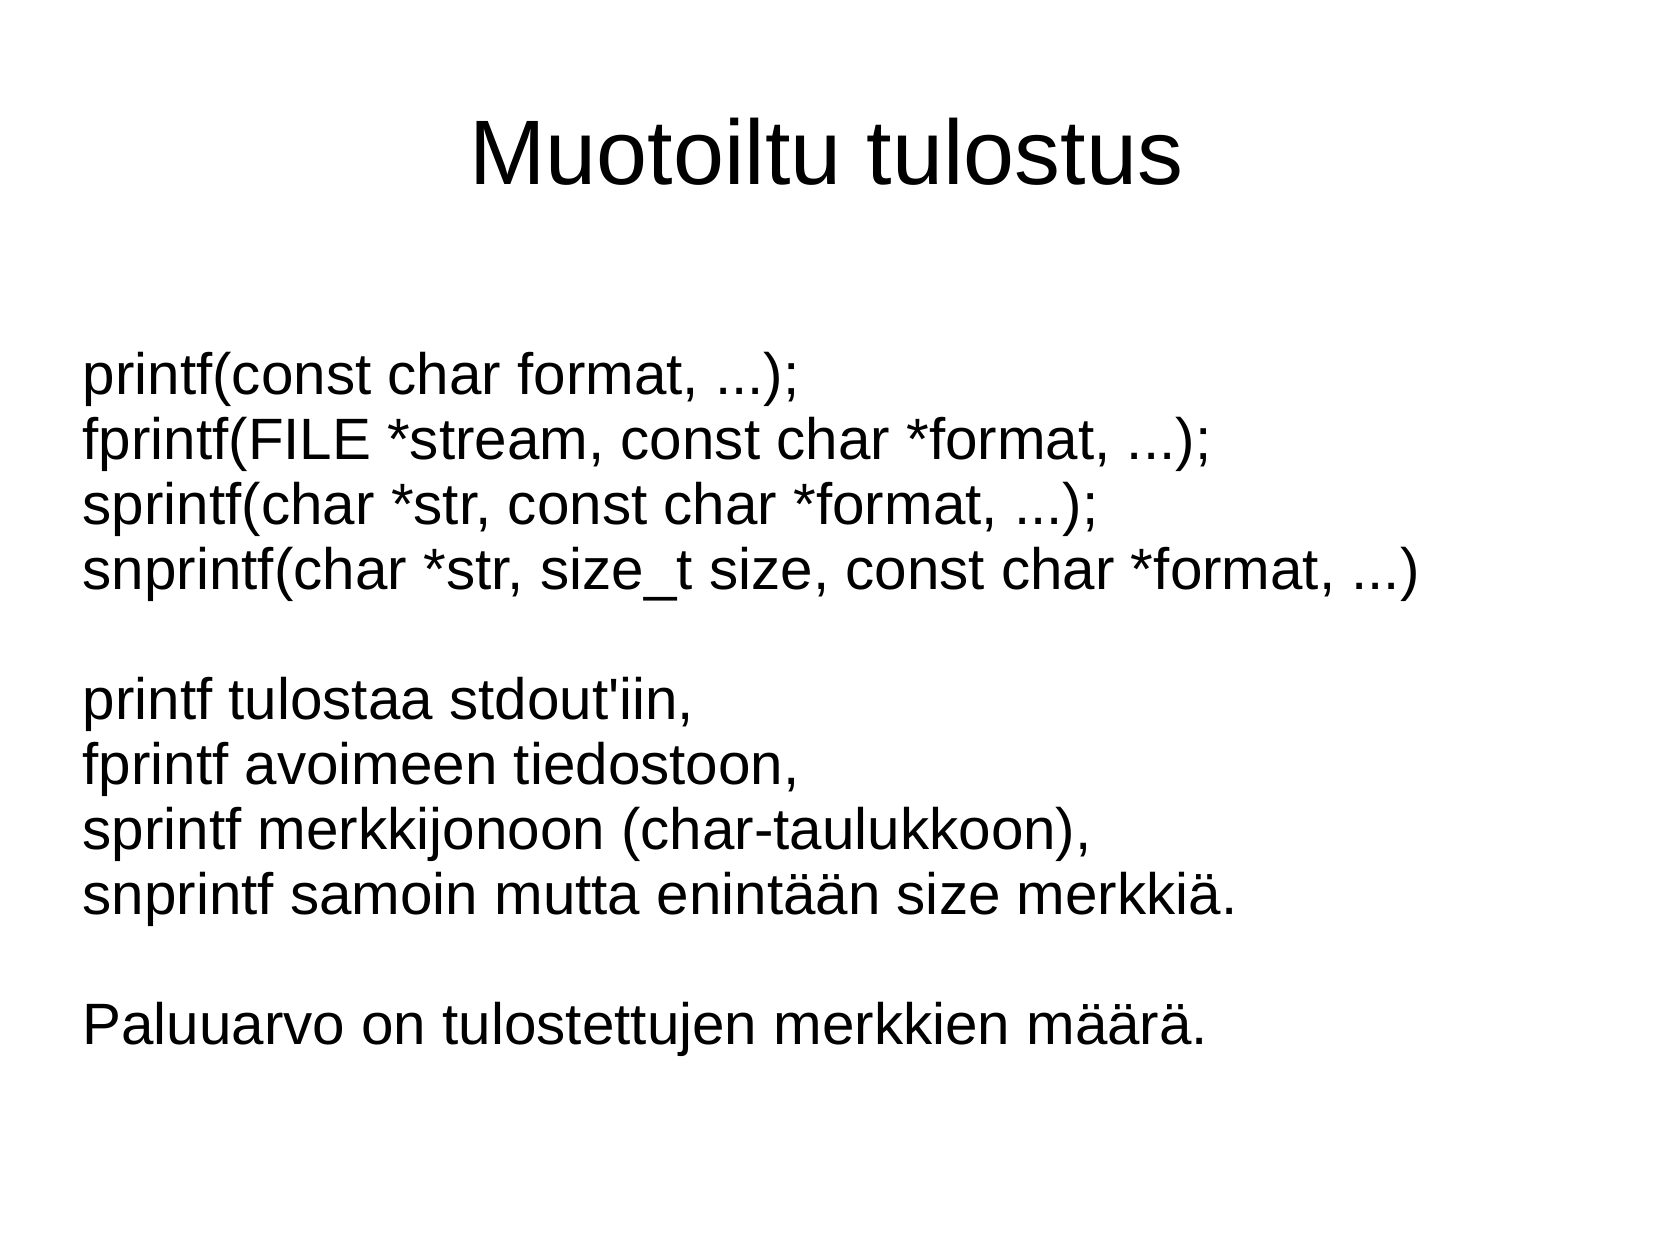

# Muotoiltu tulostus
printf(const char format, ...);
fprintf(FILE *stream, const char *format, ...);
sprintf(char *str, const char *format, ...);
snprintf(char *str, size_t size, const char *format, ...)
printf tulostaa stdout'iin,
fprintf avoimeen tiedostoon,
sprintf merkkijonoon (char-taulukkoon),
snprintf samoin mutta enintään size merkkiä.
Paluuarvo on tulostettujen merkkien määrä.